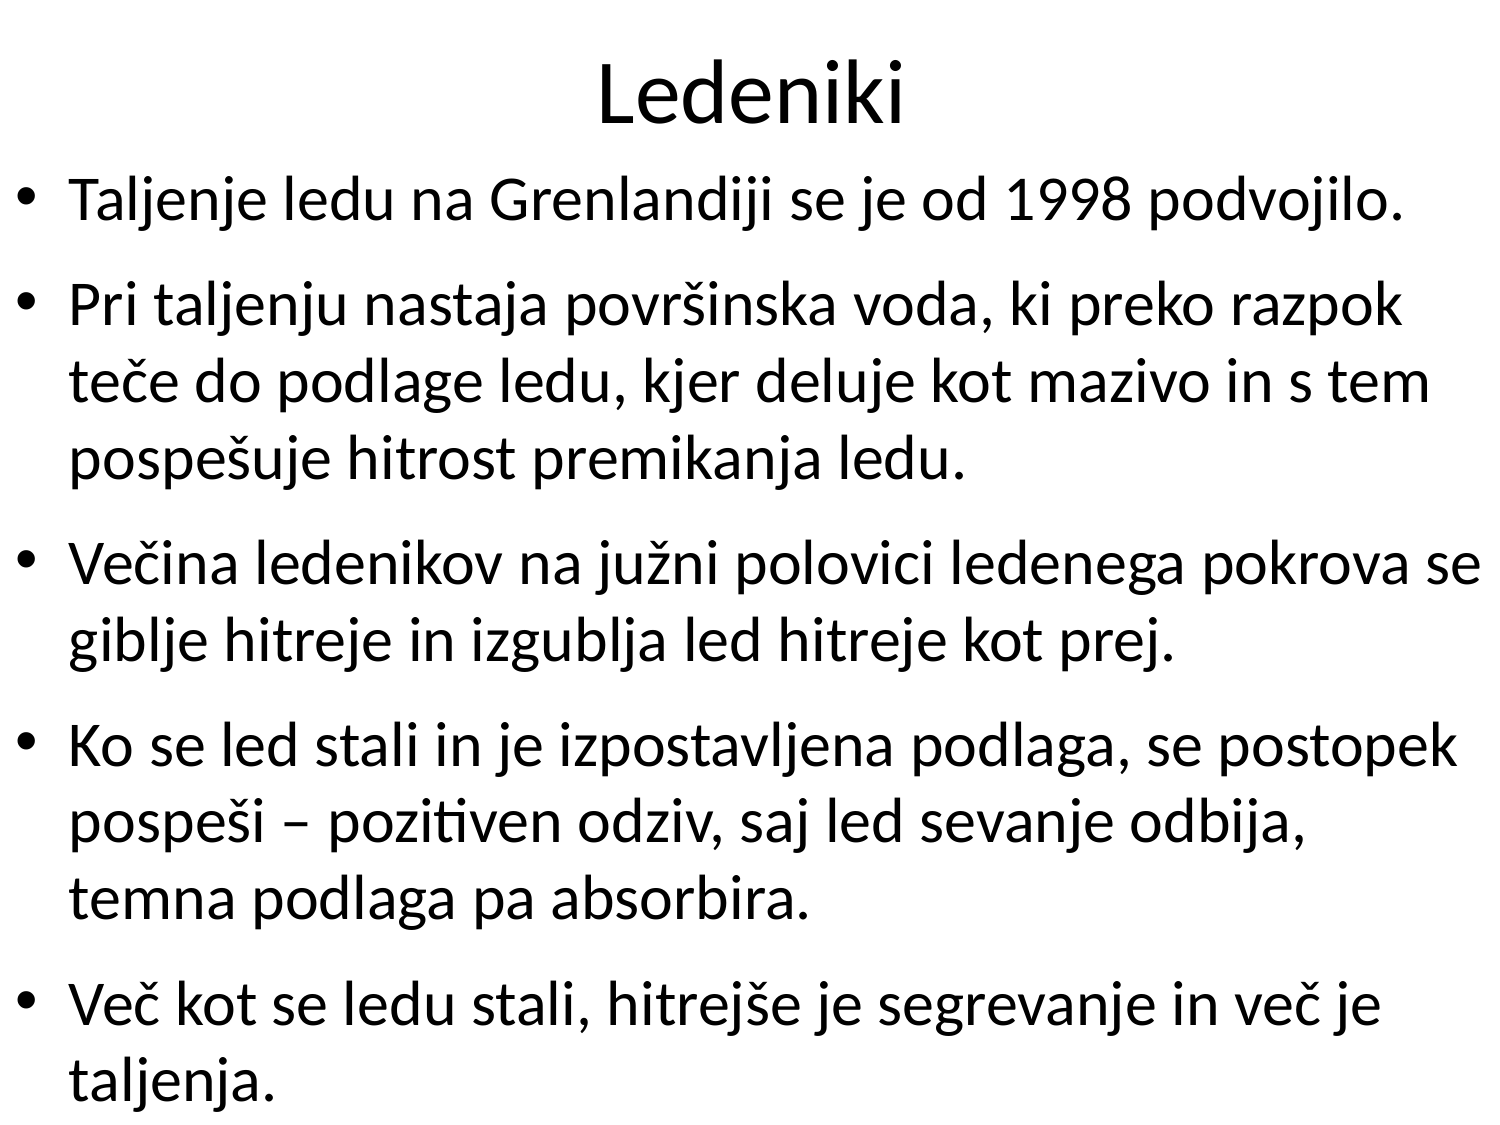

# Ledeniki
Taljenje ledu na Grenlandiji se je od 1998 podvojilo.
Pri taljenju nastaja površinska voda, ki preko razpok teče do podlage ledu, kjer deluje kot mazivo in s tem pospešuje hitrost premikanja ledu.
Večina ledenikov na južni polovici ledenega pokrova se giblje hitreje in izgublja led hitreje kot prej.
Ko se led stali in je izpostavljena podlaga, se postopek pospeši – pozitiven odziv, saj led sevanje odbija, temna podlaga pa absorbira.
Več kot se ledu stali, hitrejše je segrevanje in več je taljenja.